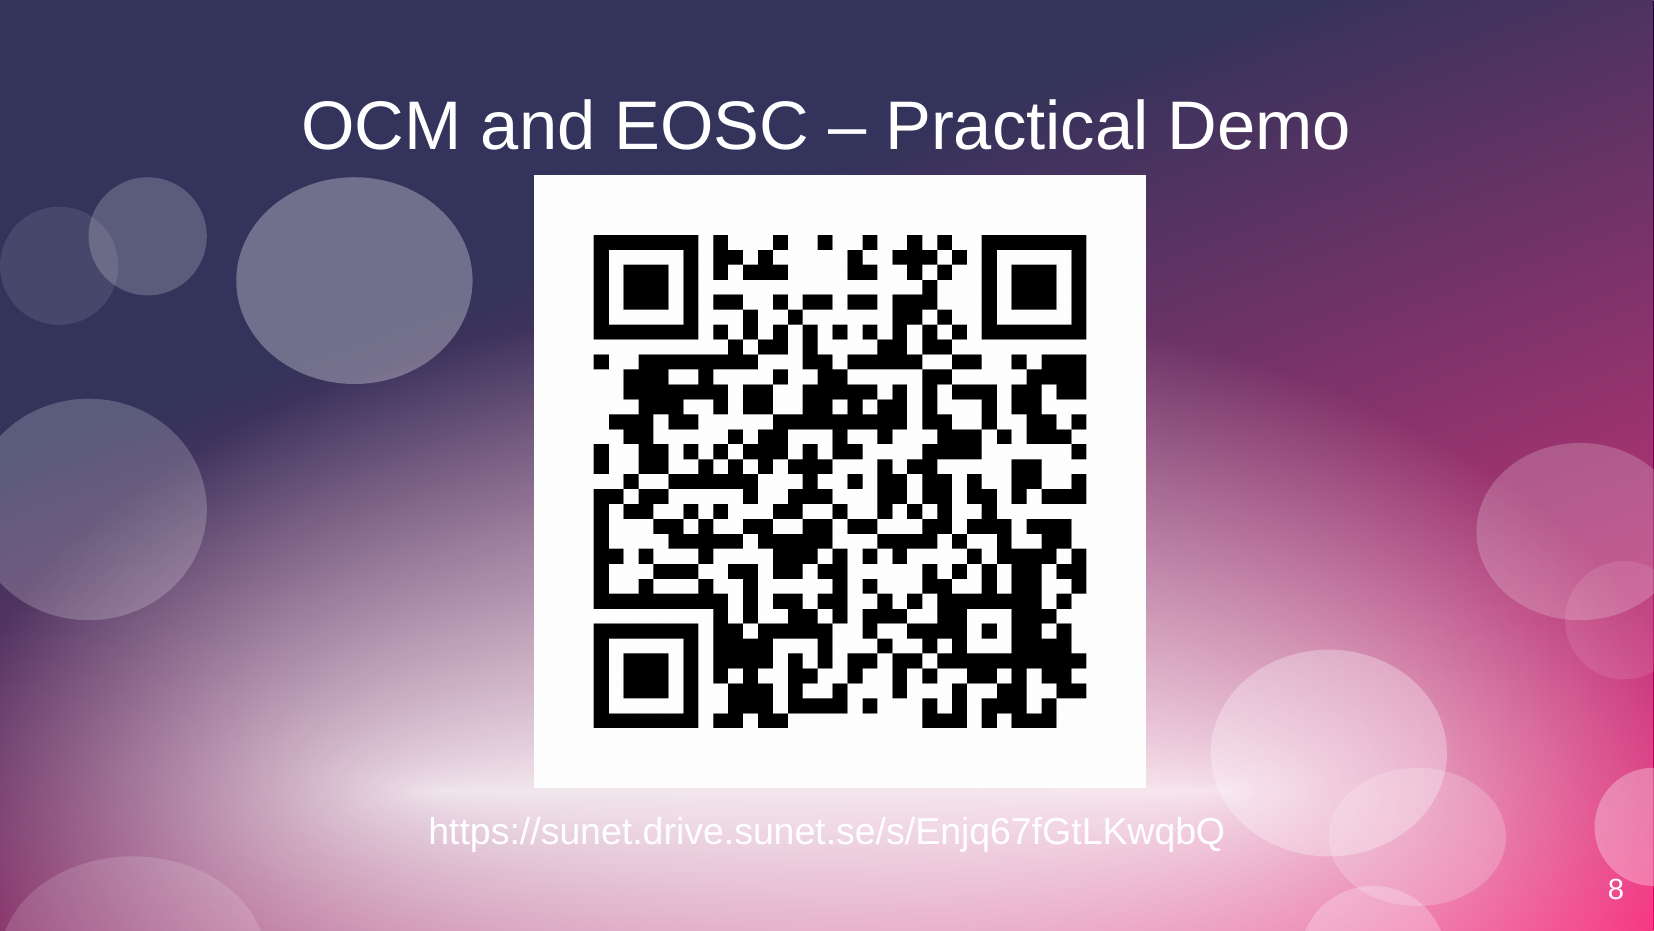

# OCM and EOSC – Practical Demo
https://sunet.drive.sunet.se/s/Enjq67fGtLKwqbQ